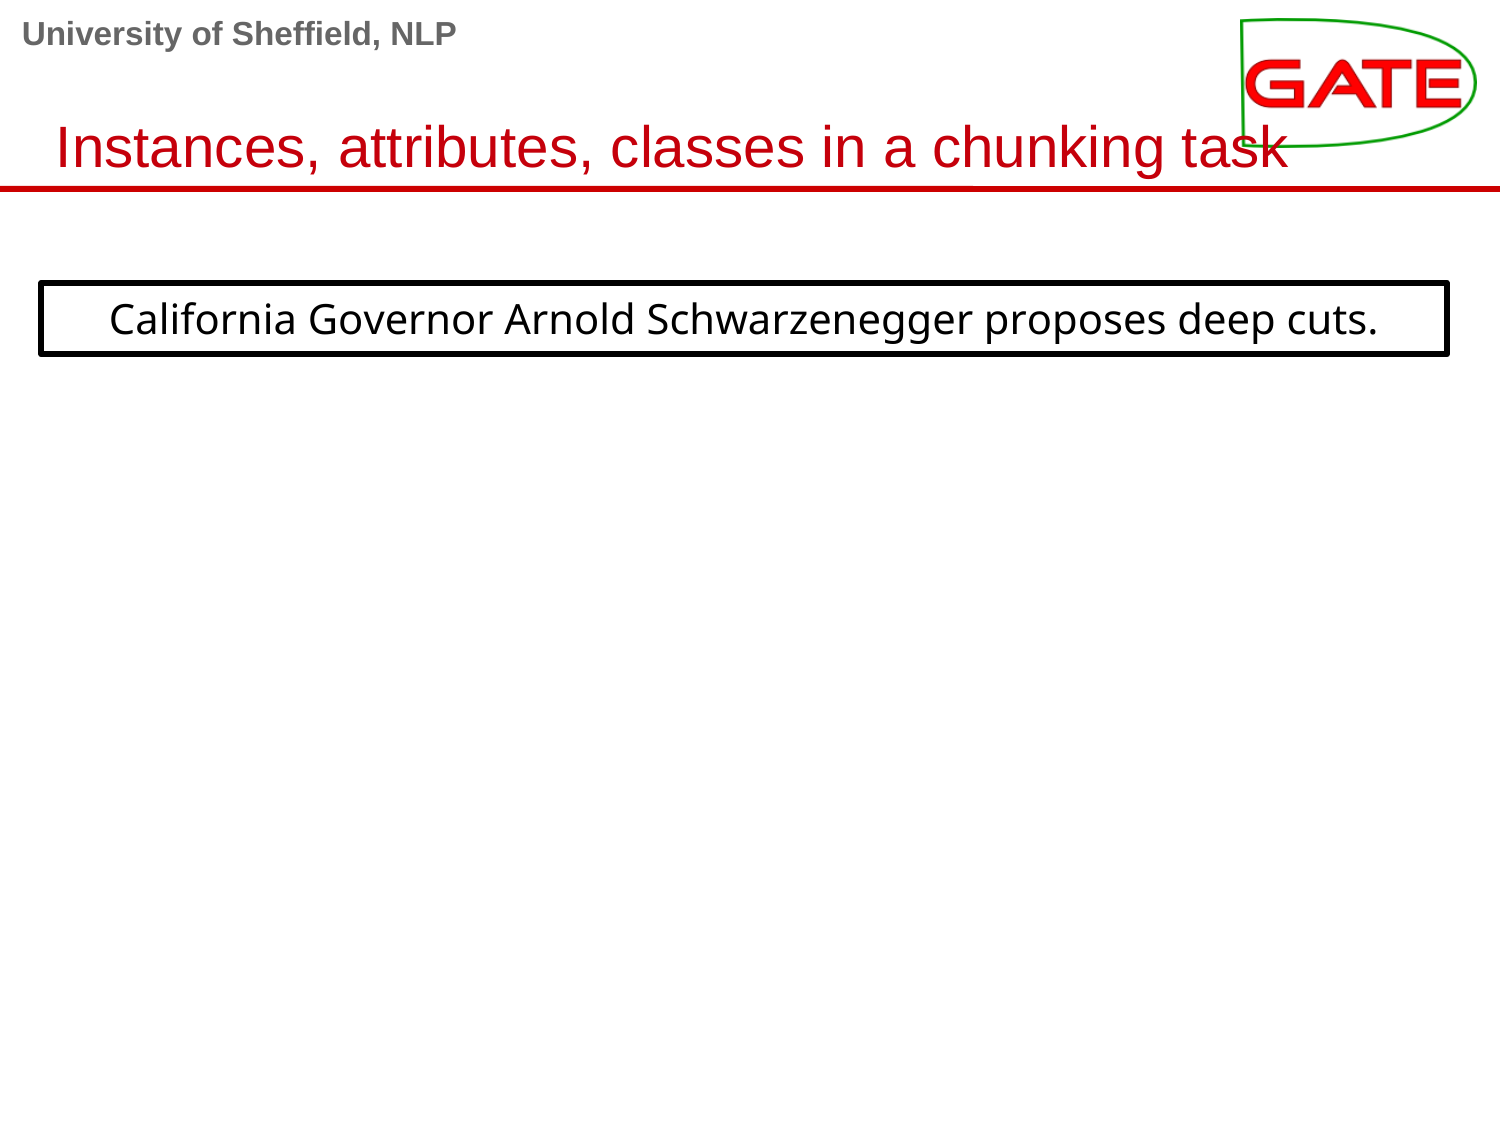

# Instances, attributes, classes in a chunking task
California Governor Arnold Schwarzenegger proposes deep cuts.